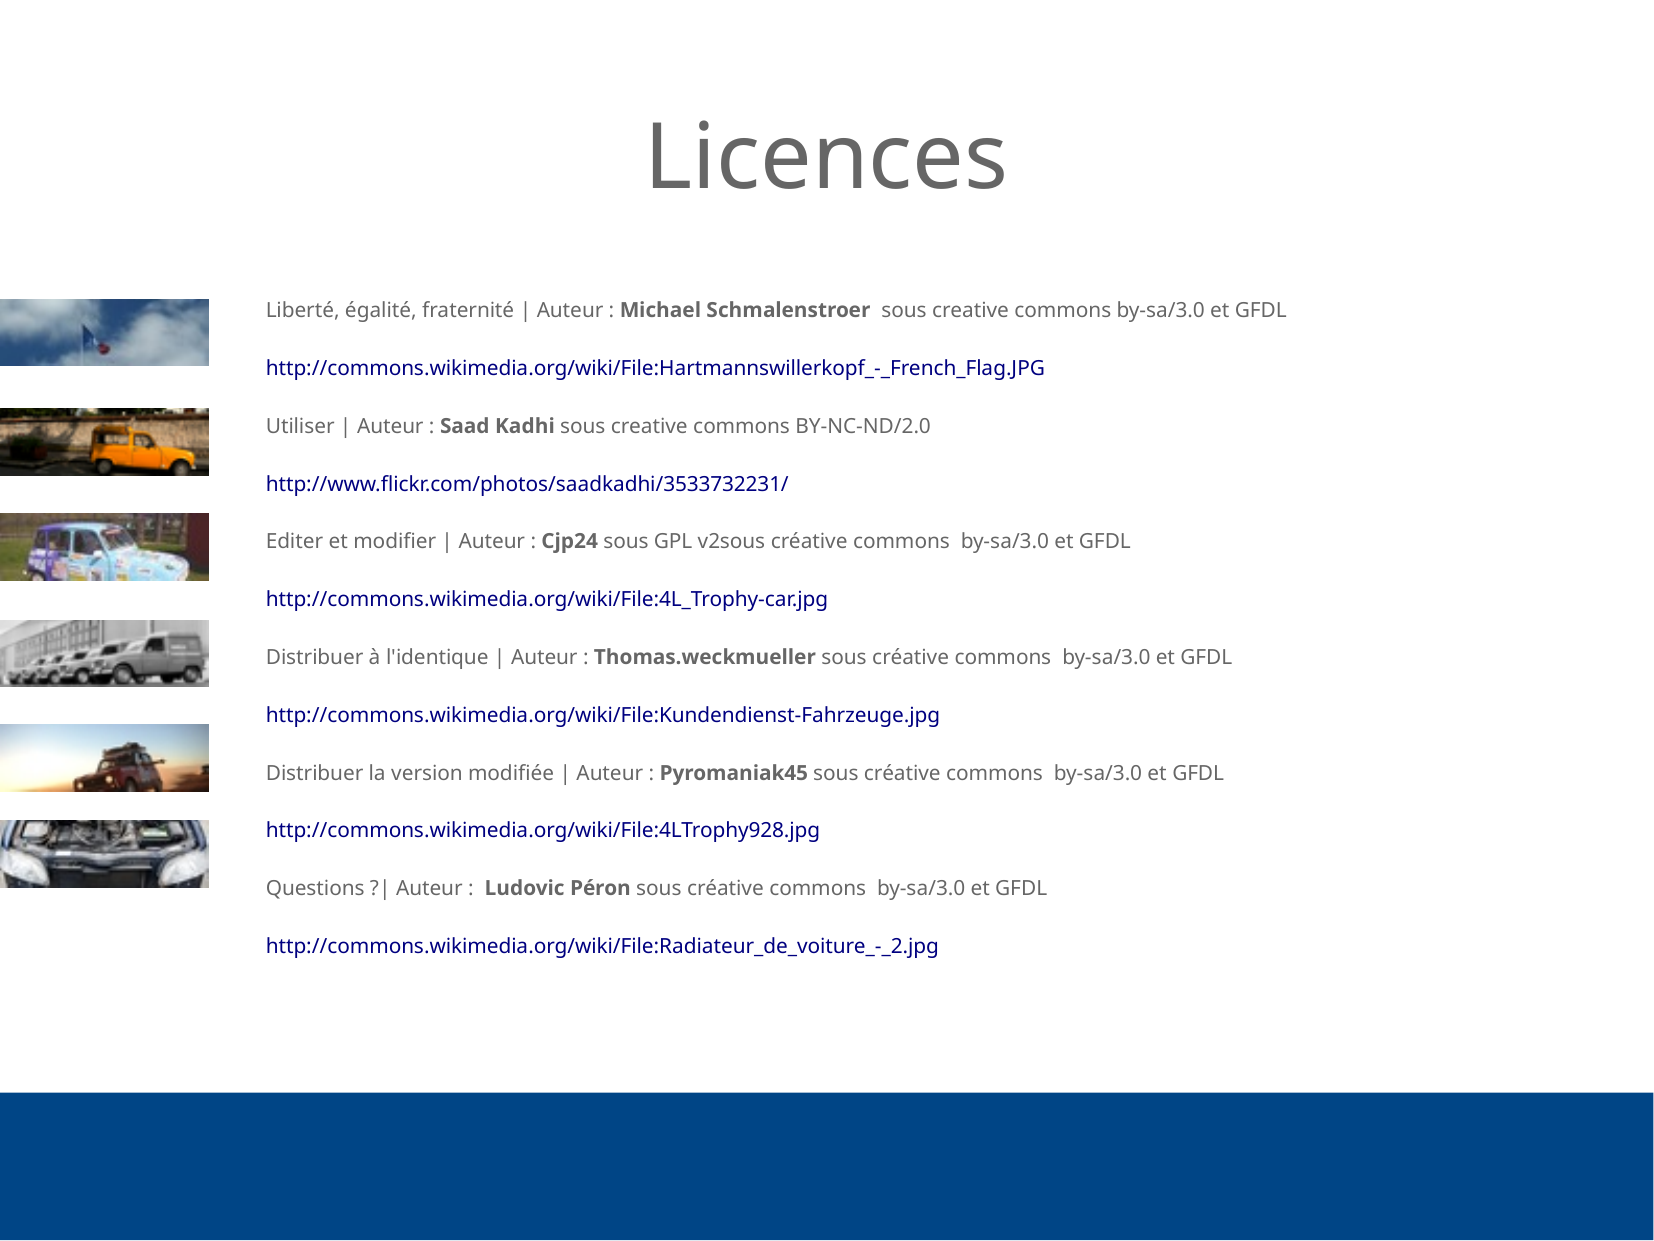

# Licences
Liberté, égalité, fraternité | Auteur : Michael Schmalenstroer sous creative commons by-sa/3.0 et GFDL
http://commons.wikimedia.org/wiki/File:Hartmannswillerkopf_-_French_Flag.JPG
Utiliser | Auteur : Saad Kadhi sous creative commons BY-NC-ND/2.0
http://www.flickr.com/photos/saadkadhi/3533732231/
Editer et modifier | Auteur : Cjp24 sous GPL v2sous créative commons by-sa/3.0 et GFDL
http://commons.wikimedia.org/wiki/File:4L_Trophy-car.jpg
Distribuer à l'identique | Auteur : Thomas.weckmueller sous créative commons by-sa/3.0 et GFDL
http://commons.wikimedia.org/wiki/File:Kundendienst-Fahrzeuge.jpg
Distribuer la version modifiée | Auteur : Pyromaniak45 sous créative commons by-sa/3.0 et GFDL
http://commons.wikimedia.org/wiki/File:4LTrophy928.jpg
Questions ?| Auteur : Ludovic Péron sous créative commons by-sa/3.0 et GFDL
http://commons.wikimedia.org/wiki/File:Radiateur_de_voiture_-_2.jpg